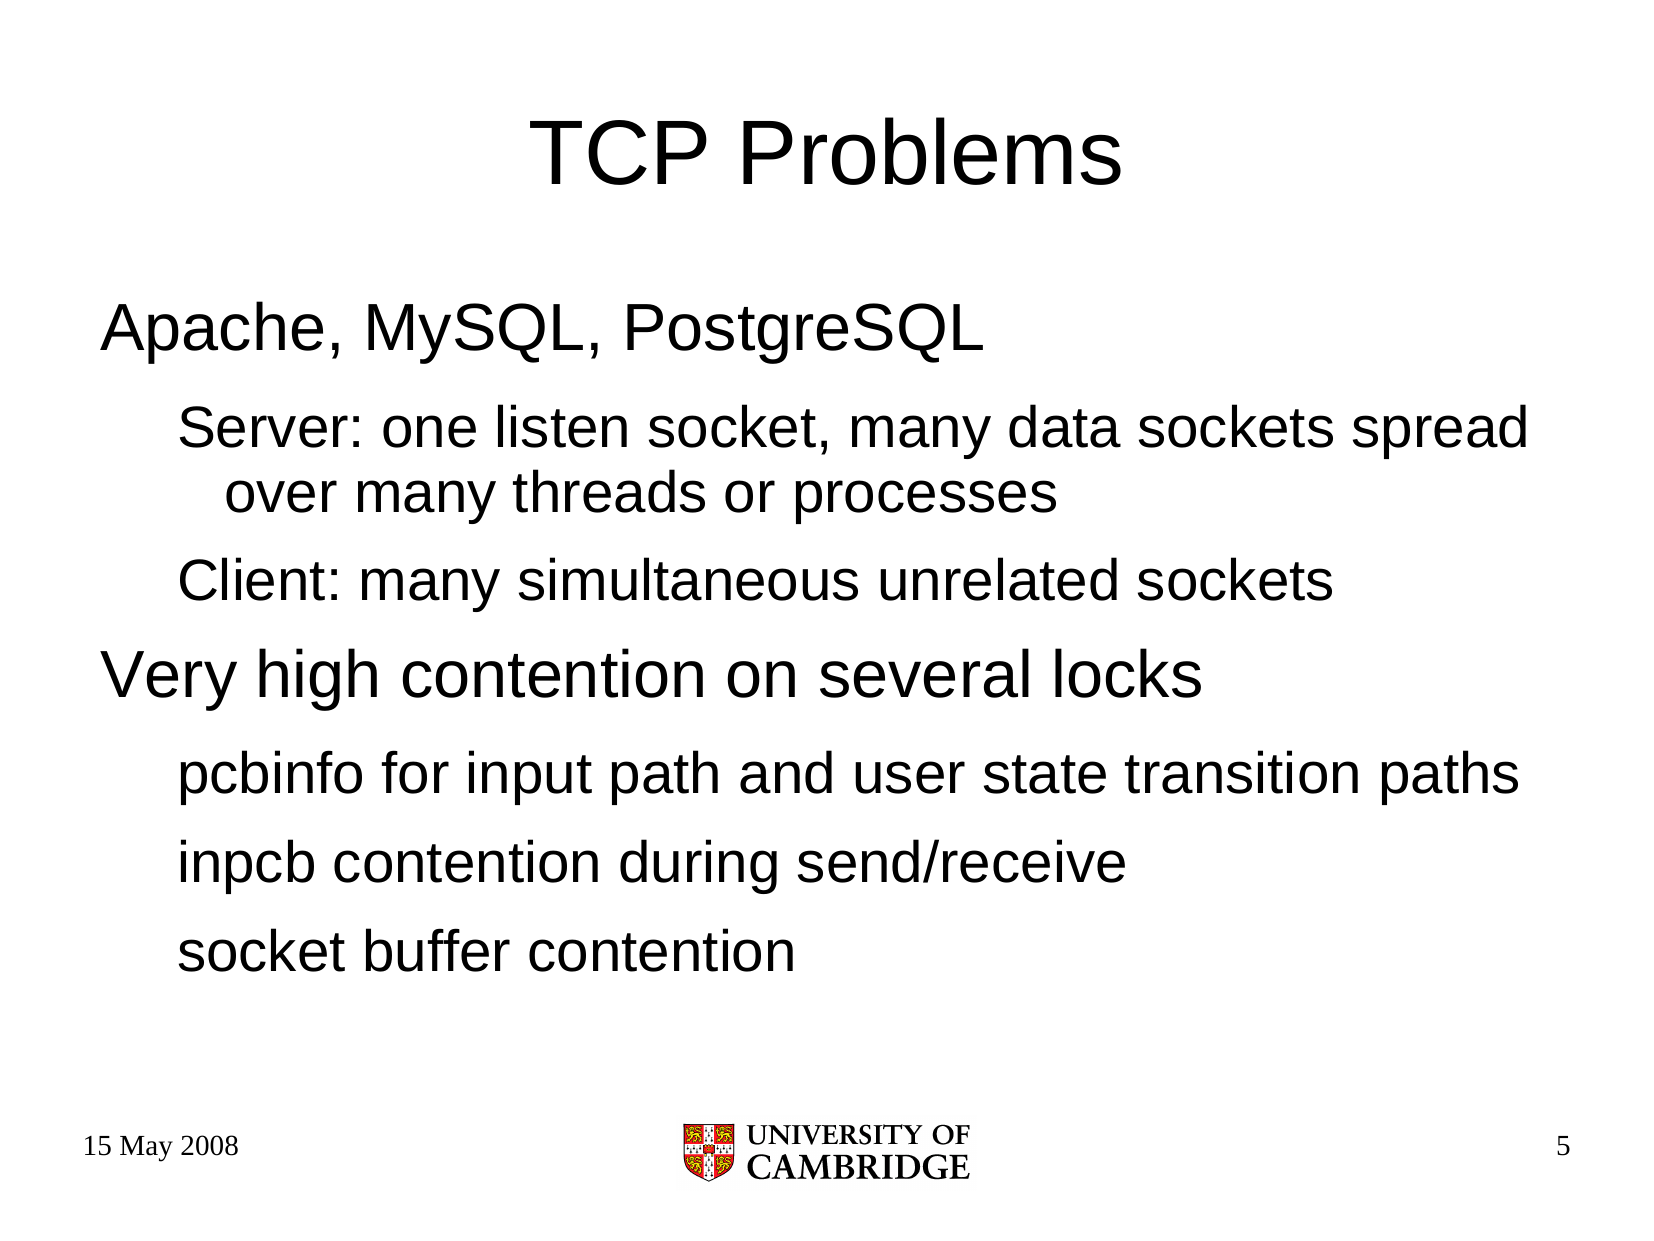

# TCP Problems
Apache, MySQL, PostgreSQL
Server: one listen socket, many data sockets spread over many threads or processes
Client: many simultaneous unrelated sockets
Very high contention on several locks
pcbinfo for input path and user state transition paths
inpcb contention during send/receive
socket buffer contention
21 February 2006
5